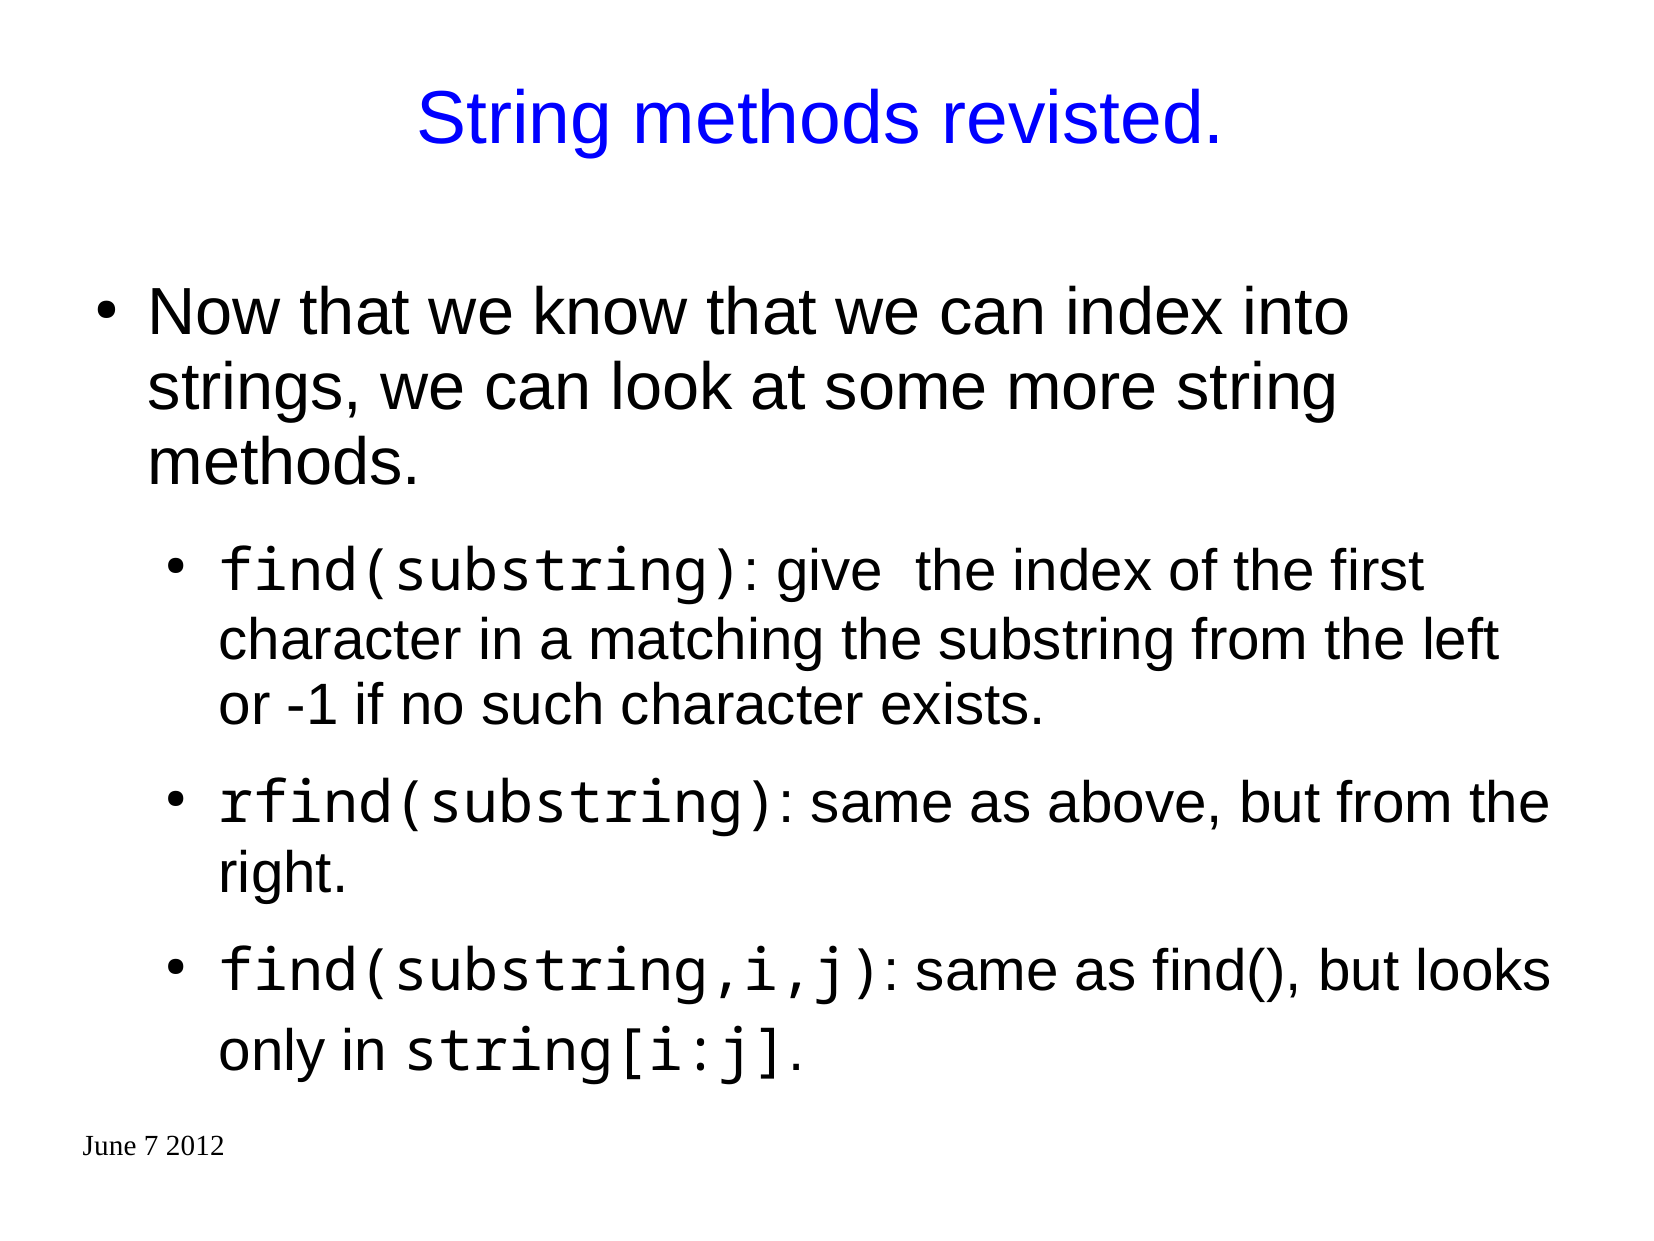

# String methods revisted.
Now that we know that we can index into strings, we can look at some more string methods.
find(substring): give the index of the first character in a matching the substring from the left or -1 if no such character exists.
rfind(substring): same as above, but from the right.
find(substring,i,j): same as find(), but looks only in string[i:j].
June 7 2012